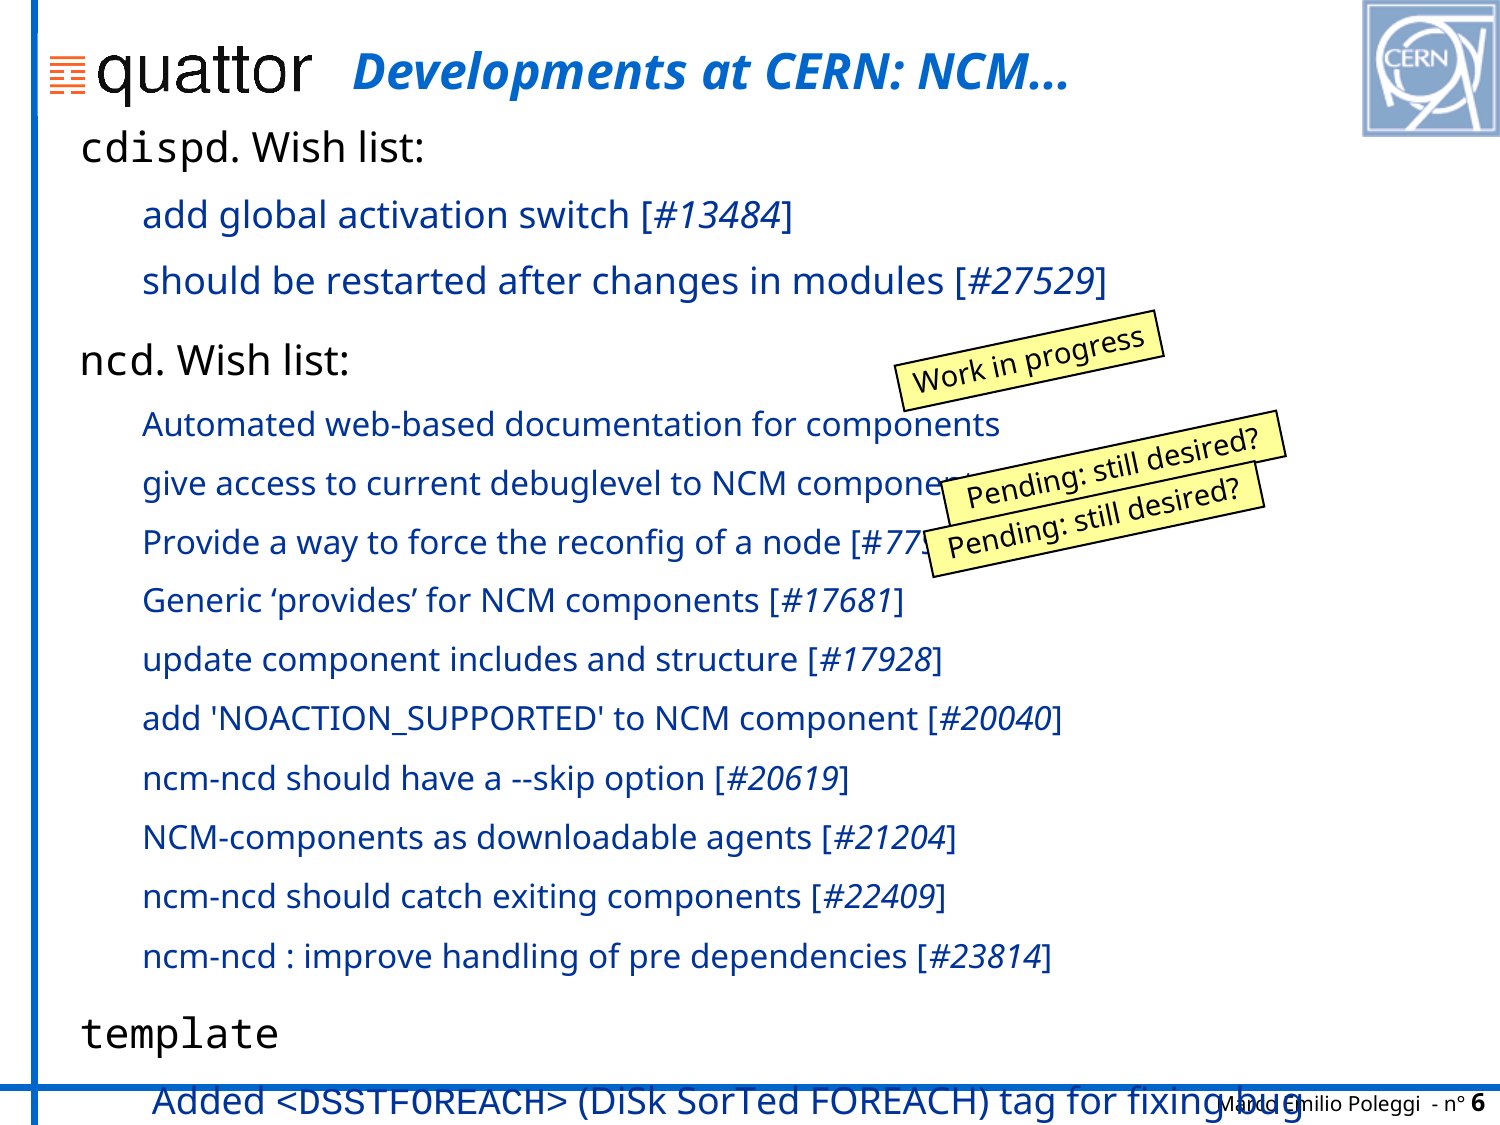

# Developments at CERN: NCM...
cdispd. Wish list:
add global activation switch [#13484]
should be restarted after changes in modules [#27529]
ncd. Wish list:
Automated web-based documentation for components
give access to current debuglevel to NCM components [#3945]
Provide a way to force the reconfig of a node [#7791]
Generic ‘provides’ for NCM components [#17681]
update component includes and structure [#17928]
add 'NOACTION_SUPPORTED' to NCM component [#20040]
ncm-ncd should have a --skip option [#20619]
NCM-components as downloadable agents [#21204]
ncm-ncd should catch exiting components [#22409]
ncm-ncd : improve handling of pre dependencies [#23814]
template
 Added <DSSTFOREACH> (DiSk SorTed FOREACH) tag for fixing bug #26137. Still needed, Luis?
Work in progress
Pending: still desired?
Pending: still desired?